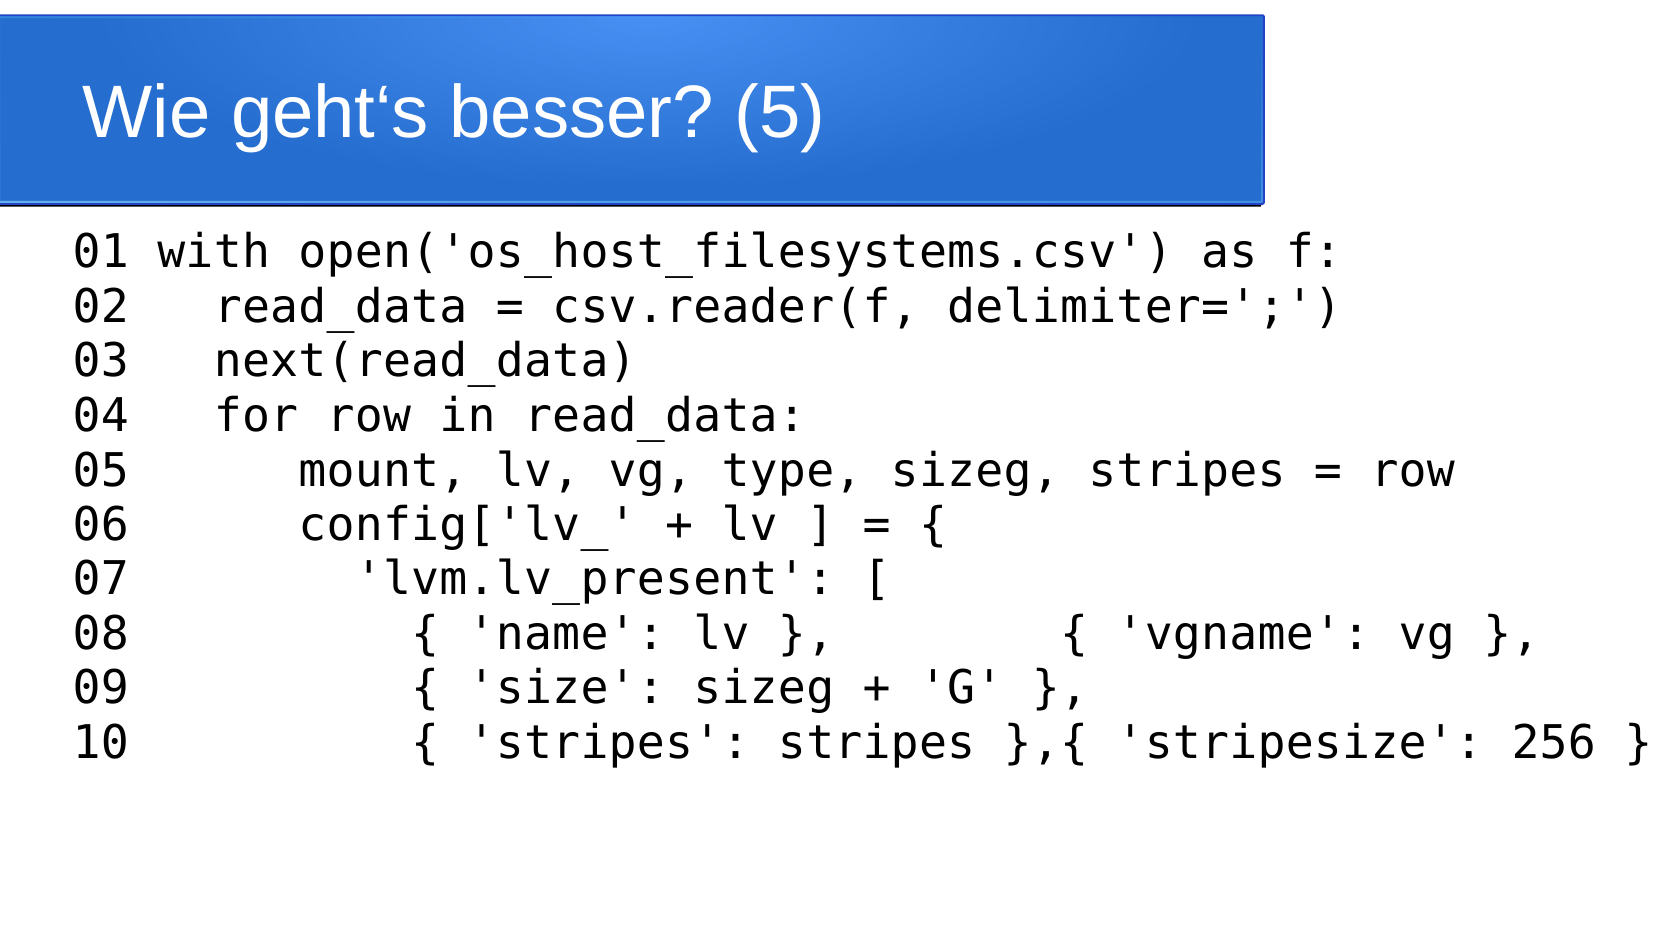

# Wie geht‘s besser? (5)
01 with open('os_host_filesystems.csv') as f:
02 read_data = csv.reader(f, delimiter=';')
03 next(read_data)
04 for row in read_data:
05 mount, lv, vg, type, sizeg, stripes = row
06 config['lv_' + lv ] = {
07 'lvm.lv_present': [
08 { 'name': lv }, { 'vgname': vg },
09 { 'size': sizeg + 'G' },
10 { 'stripes': stripes },{ 'stripesize': 256 }